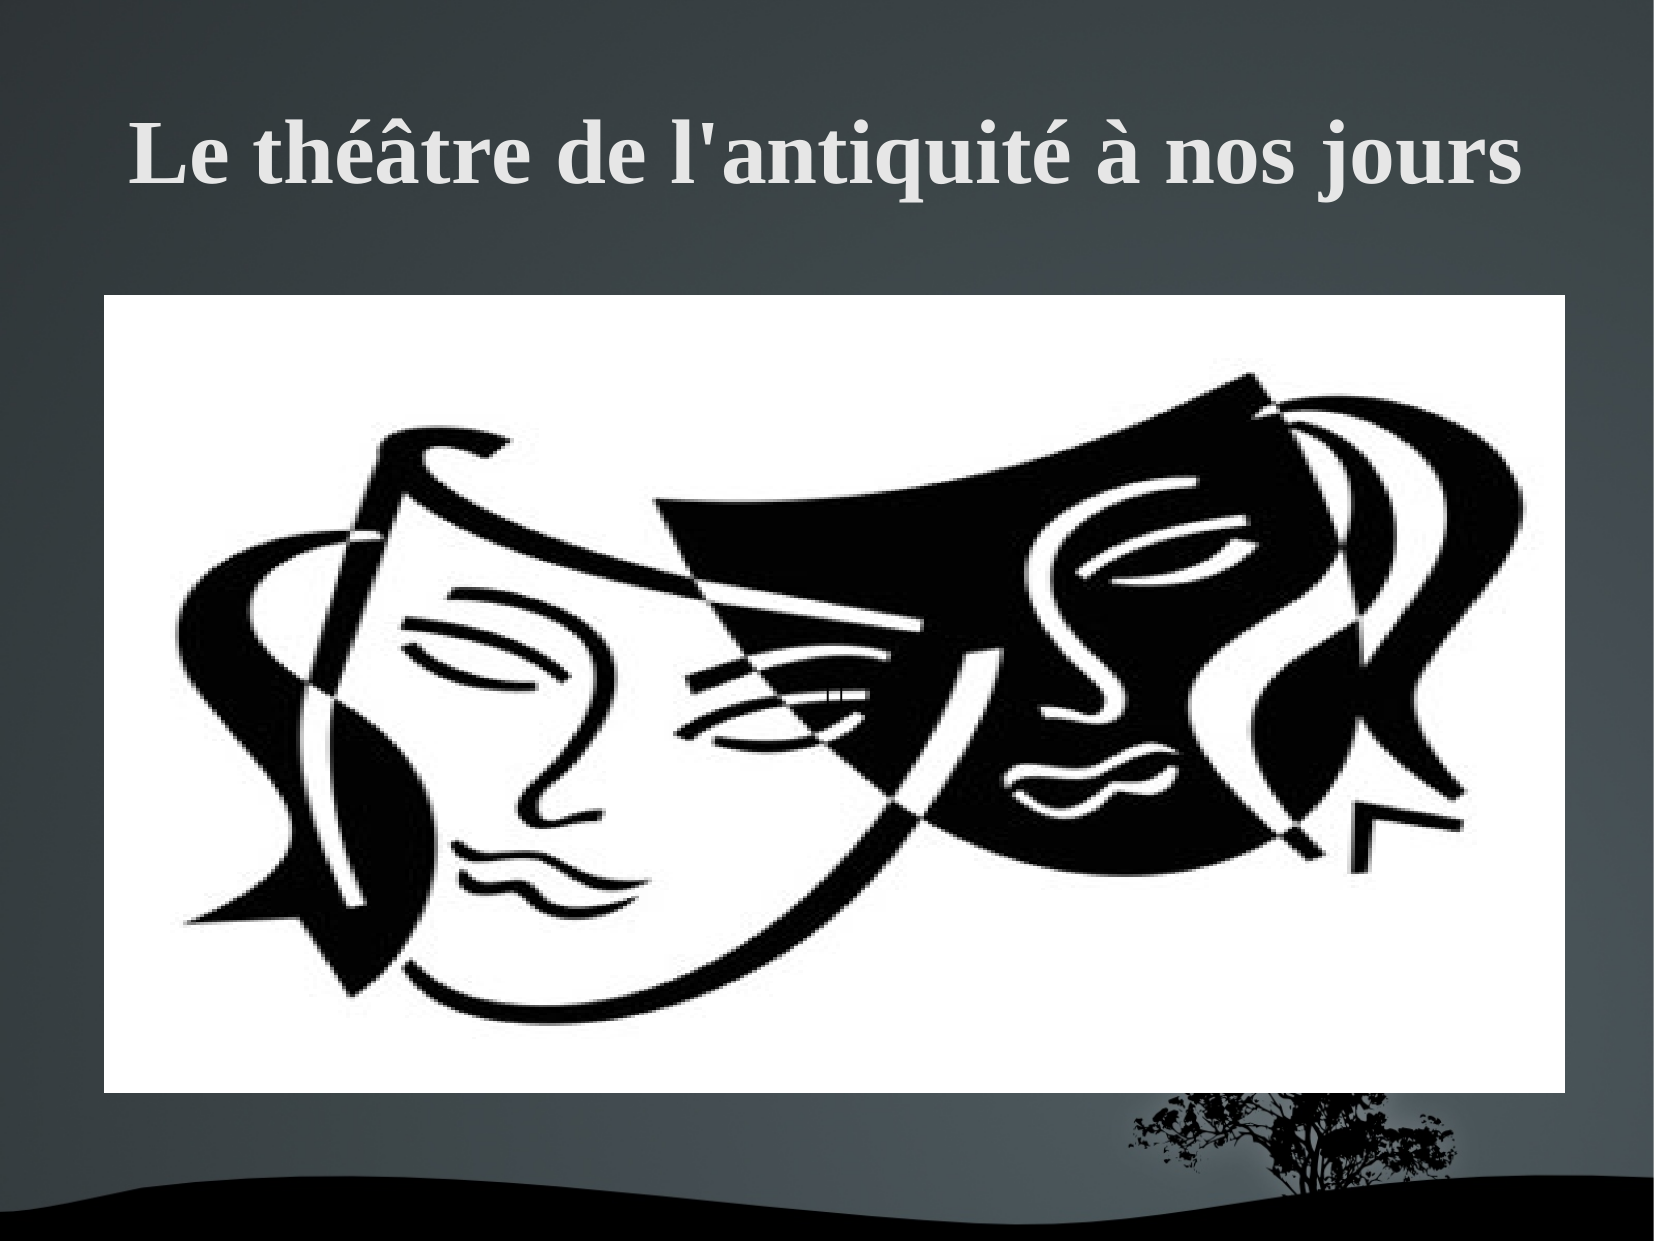

# Le théâtre de l'antiquité à nos jours
ﾲ